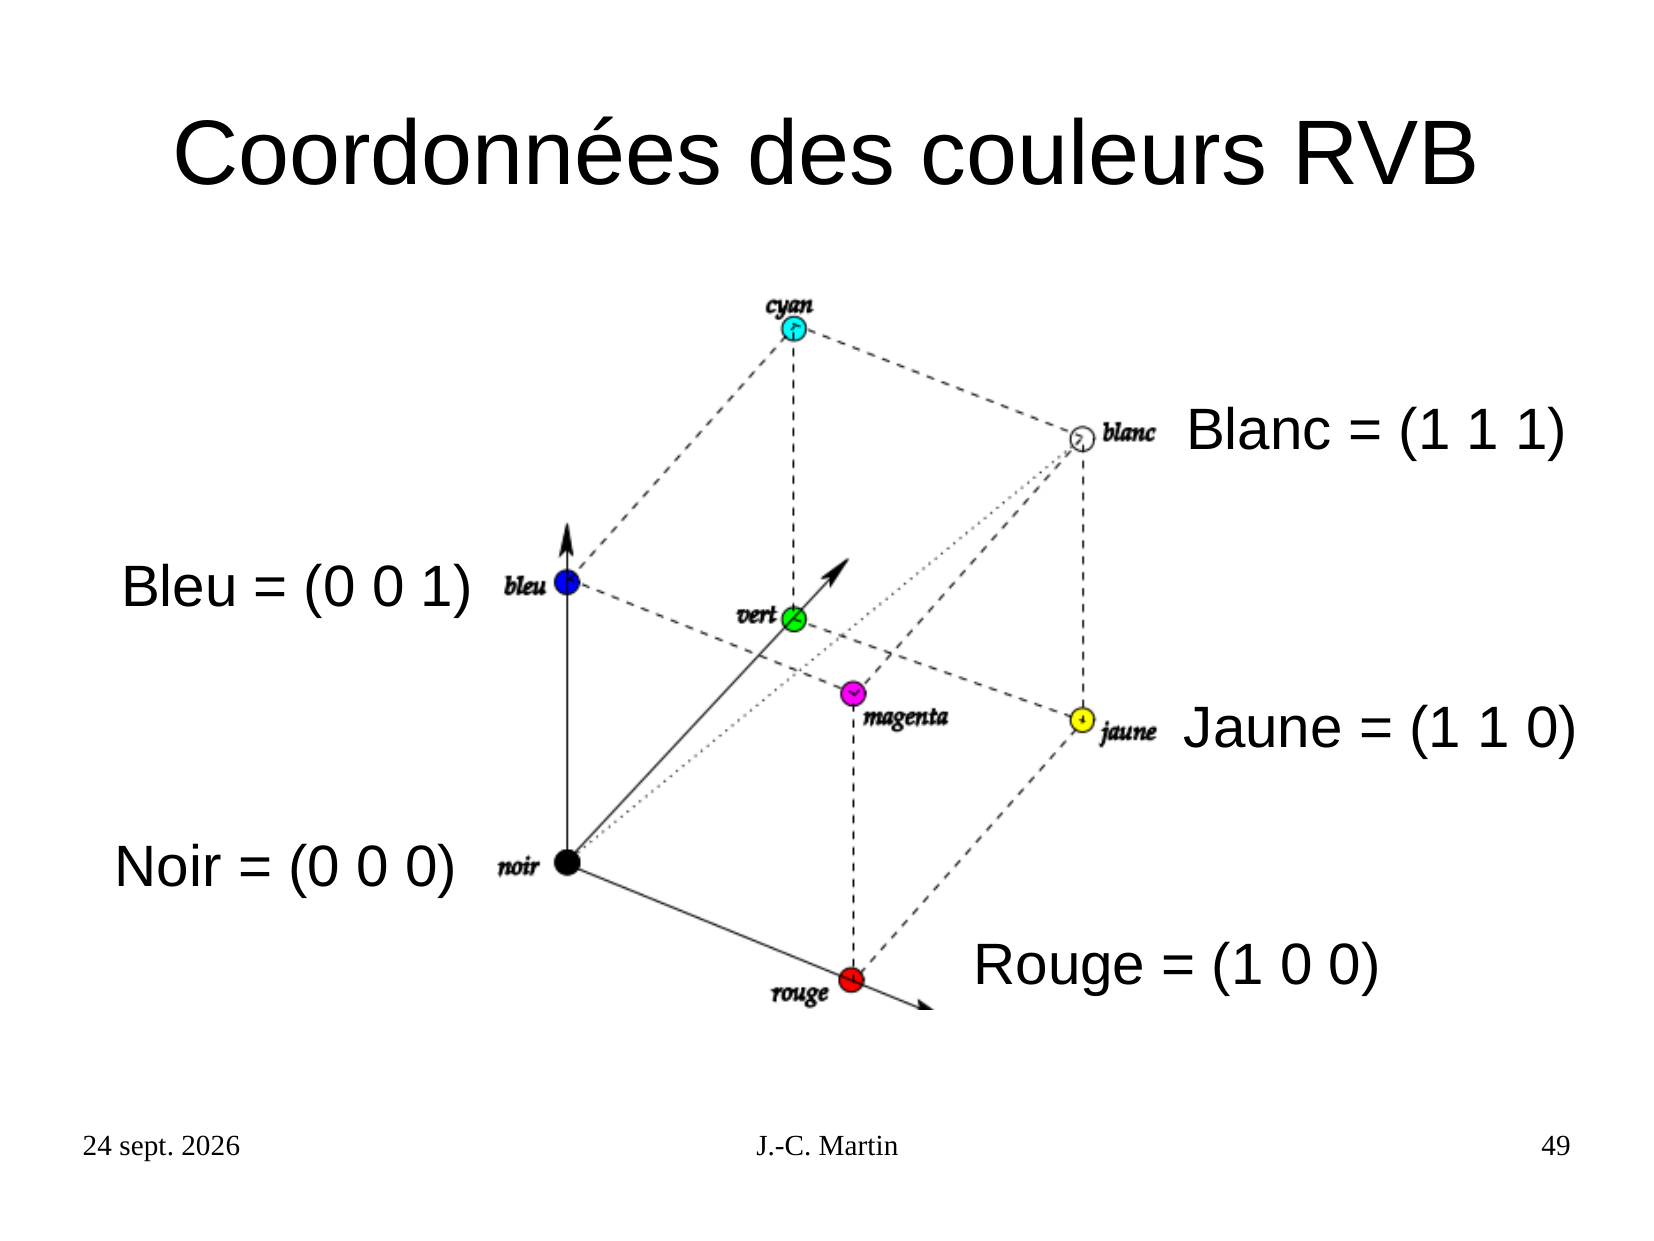

# Coordonnées des couleurs RVB
Blanc = (1 1 1)
Bleu = (0 0 1)
Jaune = (1 1 0)
Noir = (0 0 0)
Rouge = (1 0 0)
J.-C. Martin
49